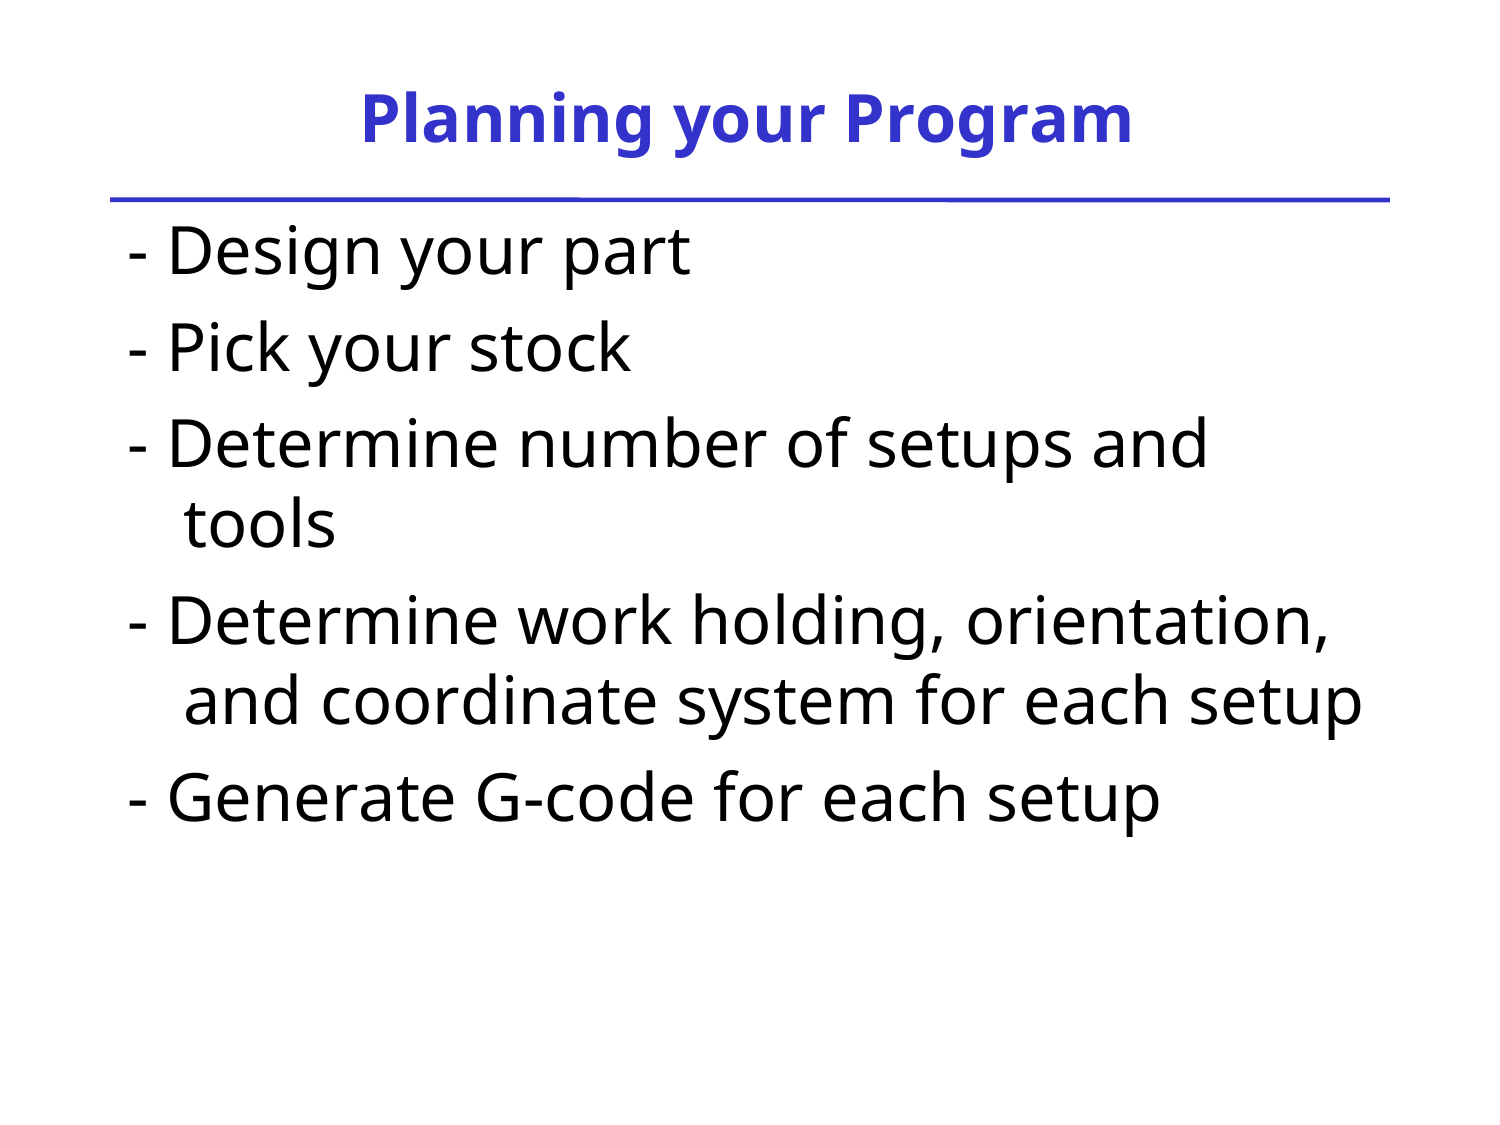

# Planning your Program
- Design your part
- Pick your stock
- Determine number of setups and tools
- Determine work holding, orientation, and coordinate system for each setup
- Generate G-code for each setup